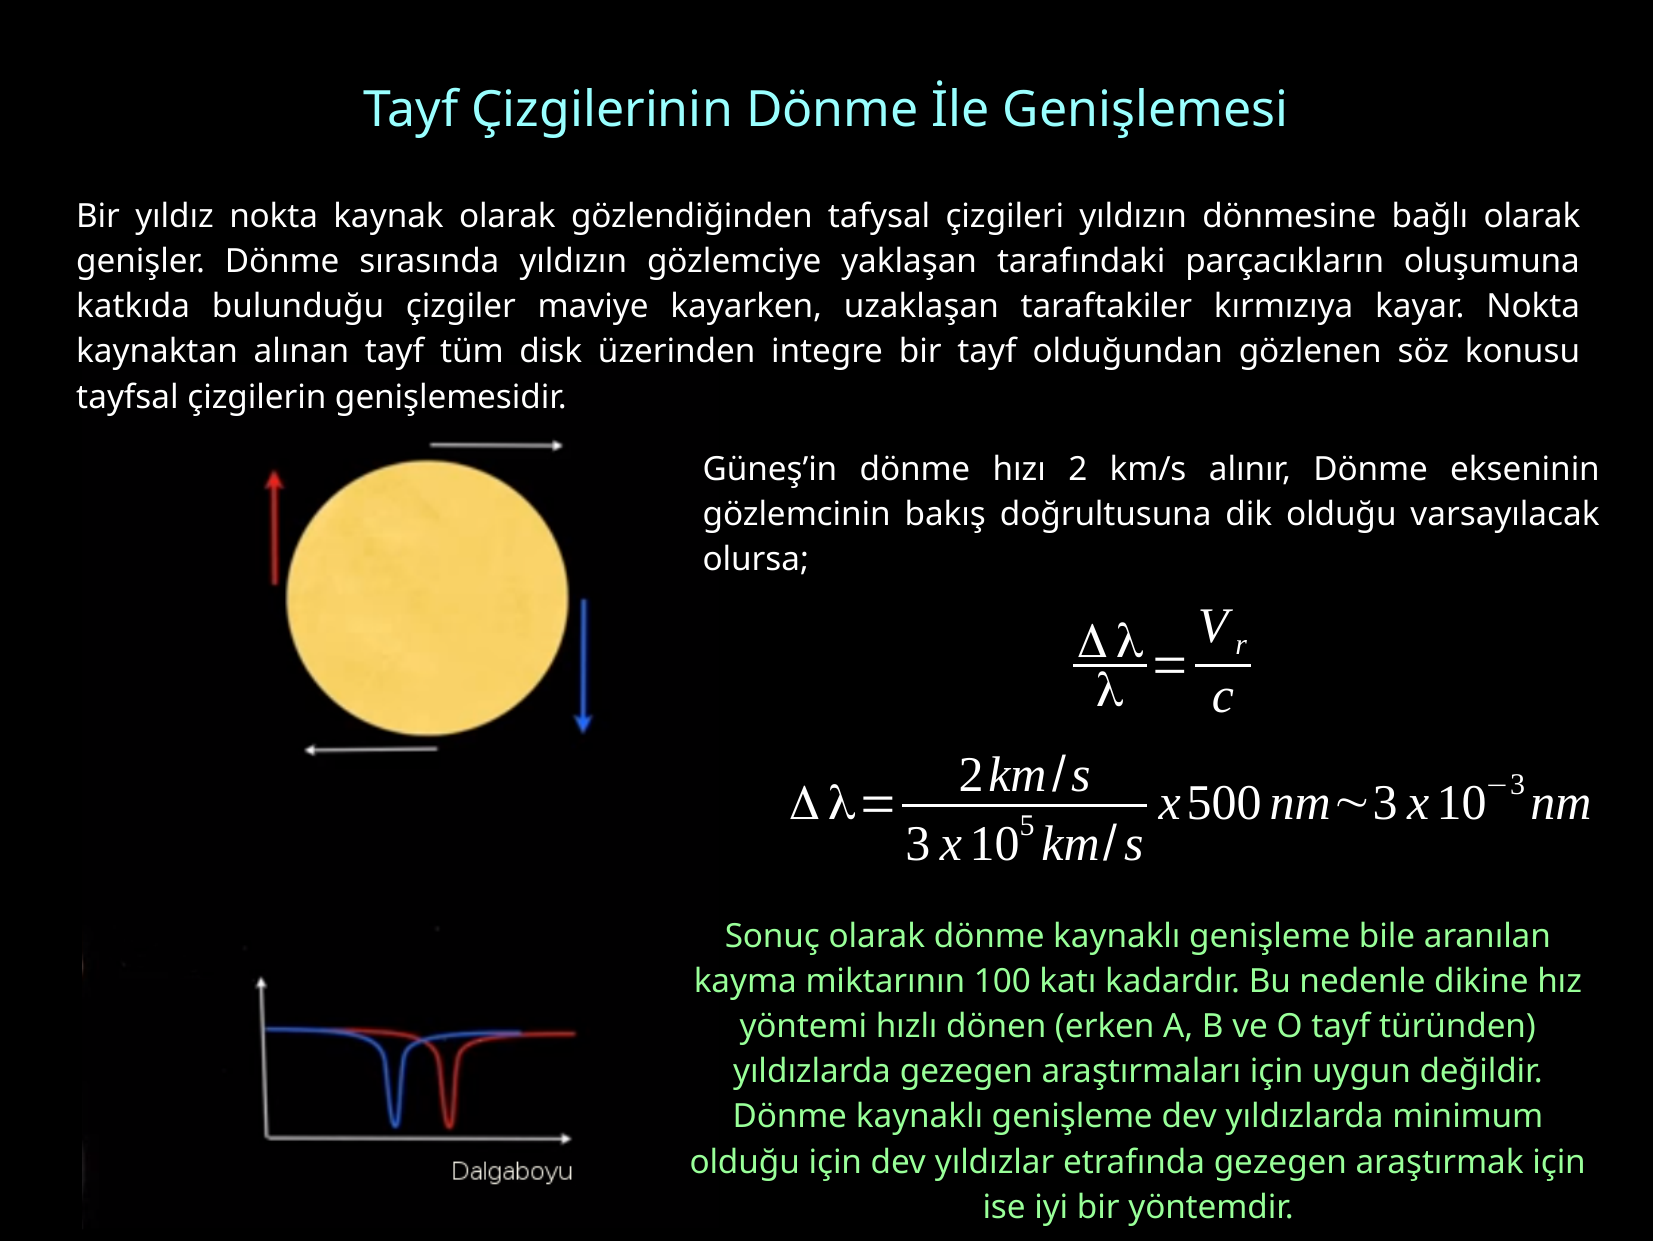

# Tayf Çizgilerinin Dönme İle Genişlemesi
Bir yıldız nokta kaynak olarak gözlendiğinden tafysal çizgileri yıldızın dönmesine bağlı olarak genişler. Dönme sırasında yıldızın gözlemciye yaklaşan tarafındaki parçacıkların oluşumuna katkıda bulunduğu çizgiler maviye kayarken, uzaklaşan taraftakiler kırmızıya kayar. Nokta kaynaktan alınan tayf tüm disk üzerinden integre bir tayf olduğundan gözlenen söz konusu tayfsal çizgilerin genişlemesidir.
Güneş’in dönme hızı 2 km/s alınır, Dönme ekseninin gözlemcinin bakış doğrultusuna dik olduğu varsayılacak olursa;
Sonuç olarak dönme kaynaklı genişleme bile aranılan kayma miktarının 100 katı kadardır. Bu nedenle dikine hız yöntemi hızlı dönen (erken A, B ve O tayf türünden) yıldızlarda gezegen araştırmaları için uygun değildir. Dönme kaynaklı genişleme dev yıldızlarda minimum olduğu için dev yıldızlar etrafında gezegen araştırmak için ise iyi bir yöntemdir.